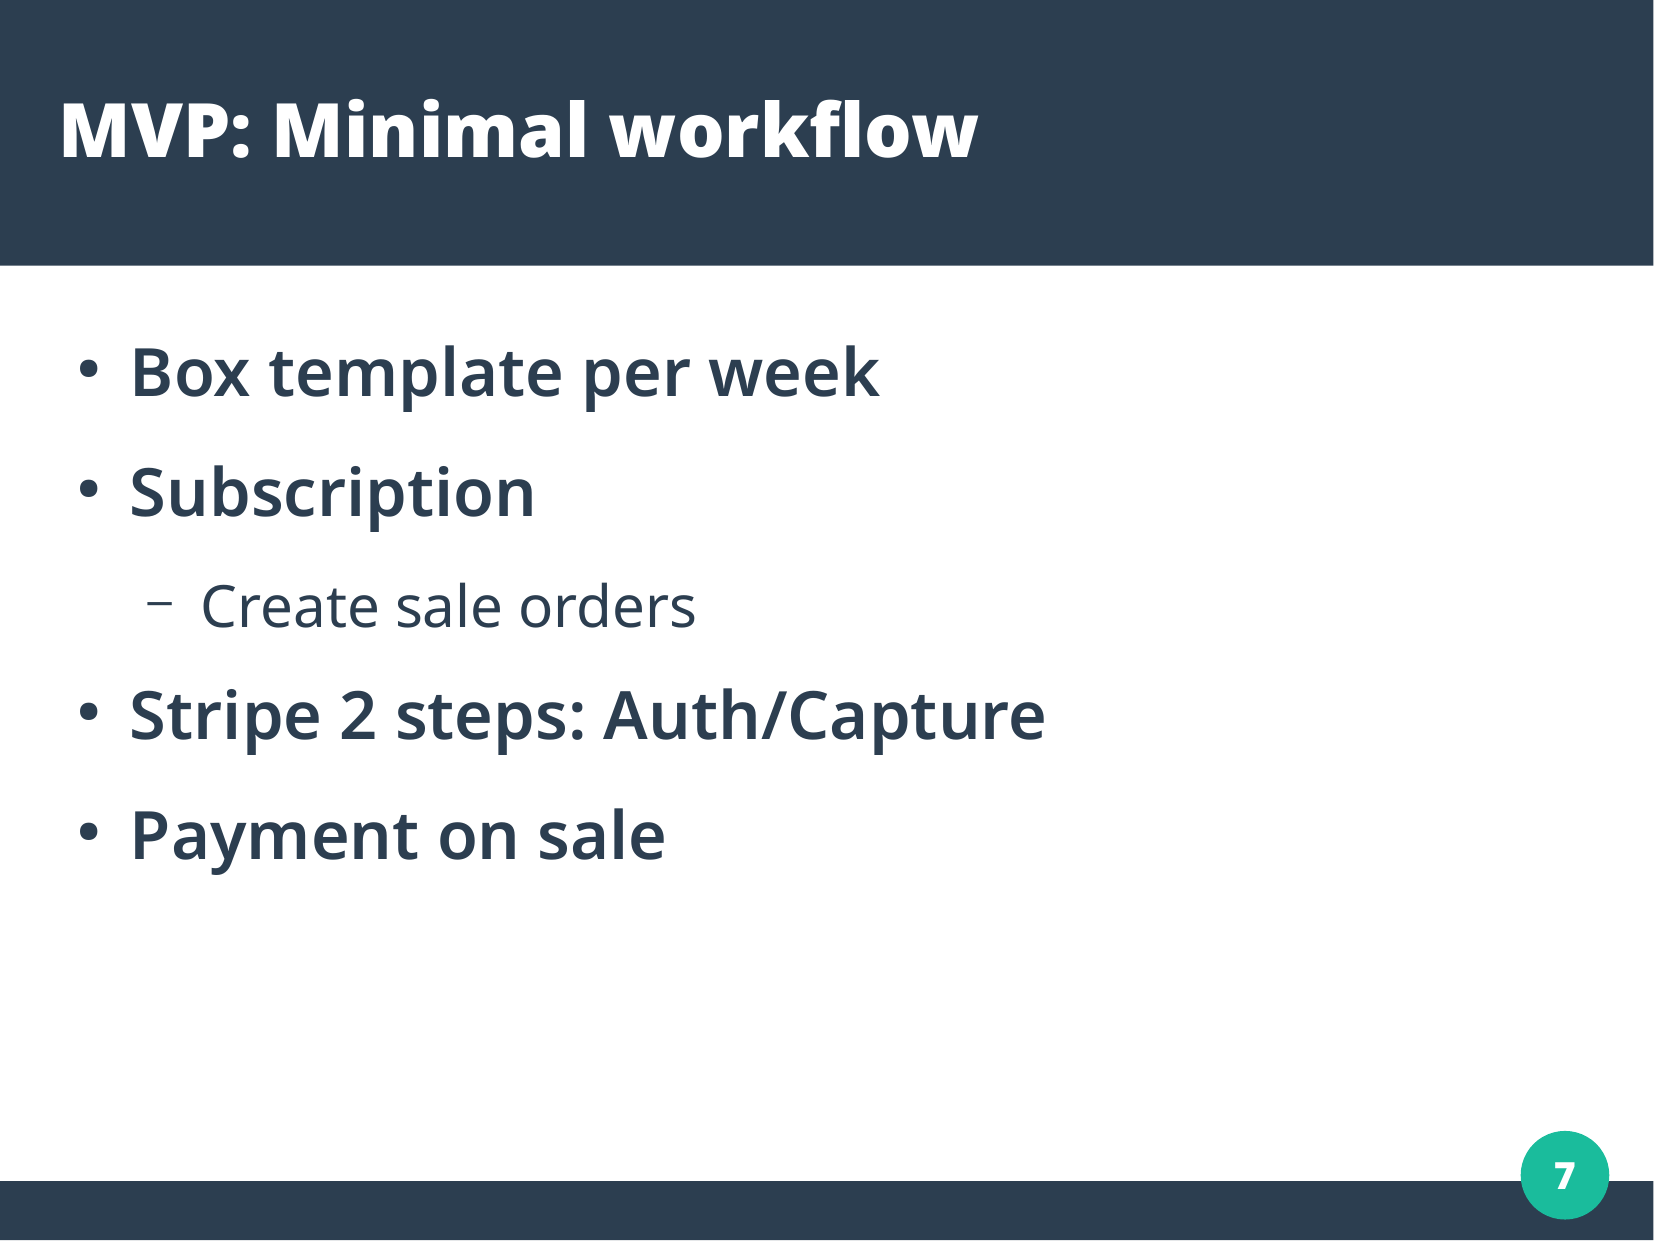

# MVP: Minimal workflow
Box template per week
Subscription
Create sale orders
Stripe 2 steps: Auth/Capture
Payment on sale
7